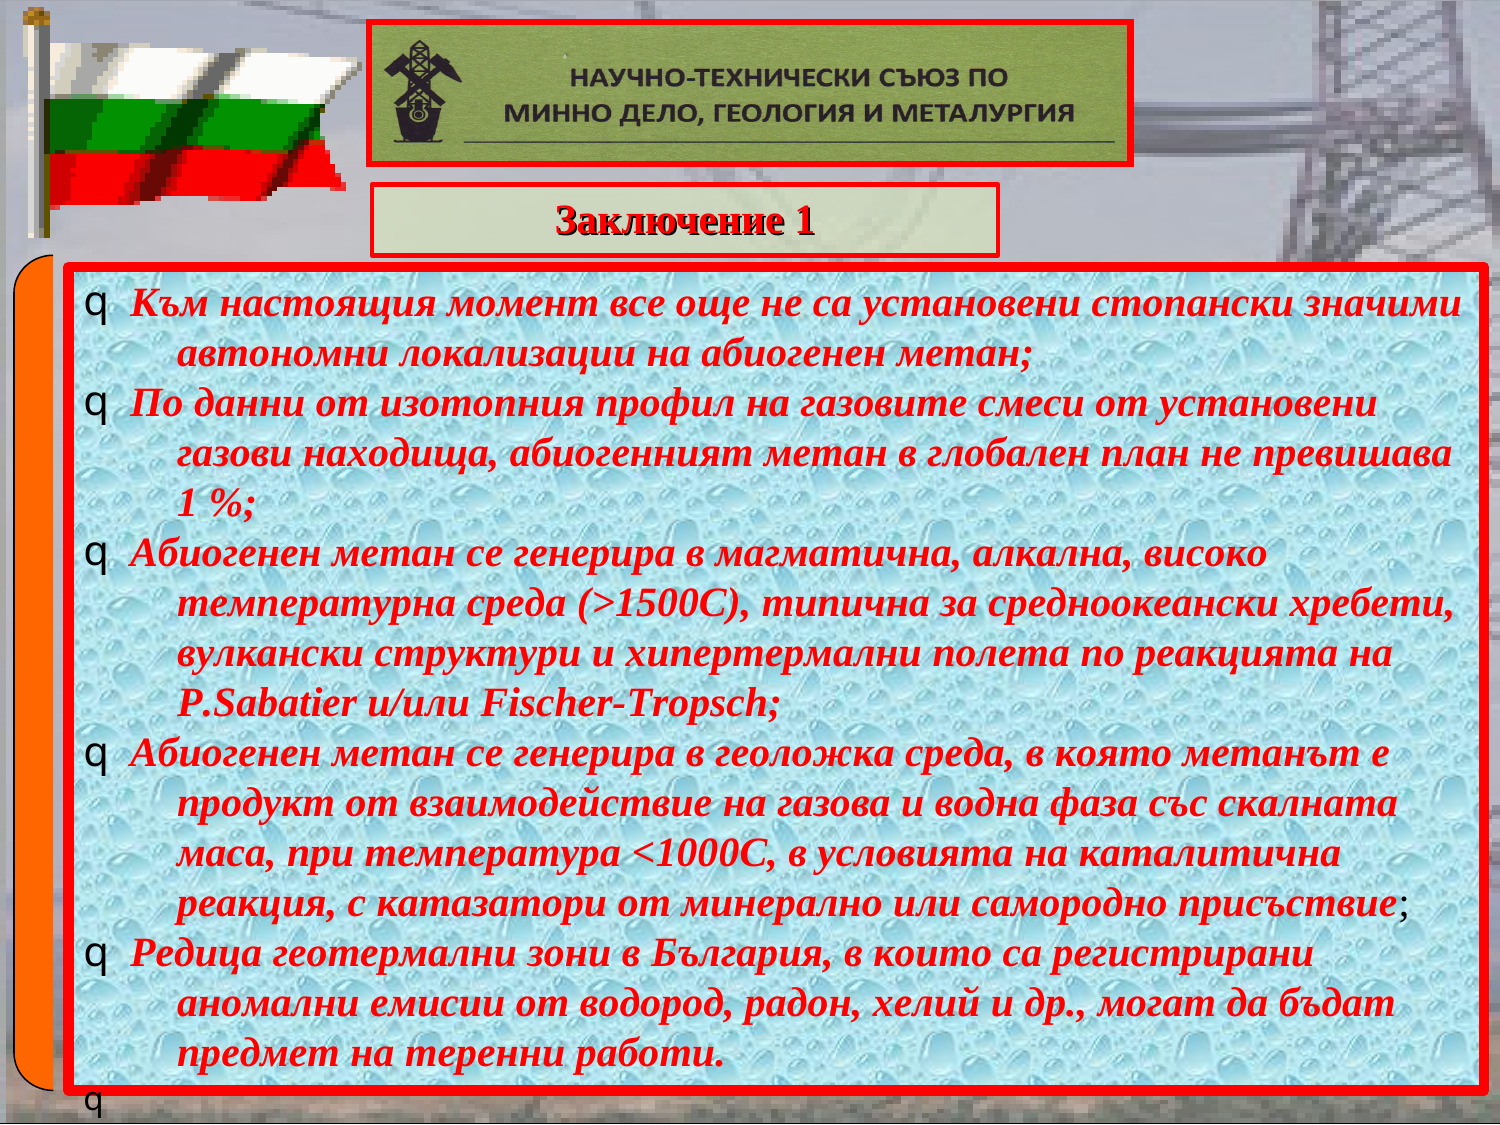

Заключение 1
Към настоящия момент все още не са установени стопански значими автономни локализации на абиогенен метан;
По данни от изотопния профил на газовите смеси от установени газови находища, абиогенният метан в глобален план не превишава 1 %;
Абиогенен метан се генерира в магматична, алкална, високо температурна среда (>1500С), типична за средноокеански хребети, вулкански структури и хипертермални полета по реакцията на Р.Sabatier и/или Fischer-Tropsch;
Абиогенен метан се генерира в геоложка среда, в която метанът е продукт от взаимодействие на газова и водна фаза със скалната маса, при температура <1000С, в условията на каталитична реакция, с катазатори от минерално или самородно присъствие;
Редица геотермални зони в България, в които са регистрирани аномални емисии от водород, радон, хелий и др., могат да бъдат предмет на теренни работи.